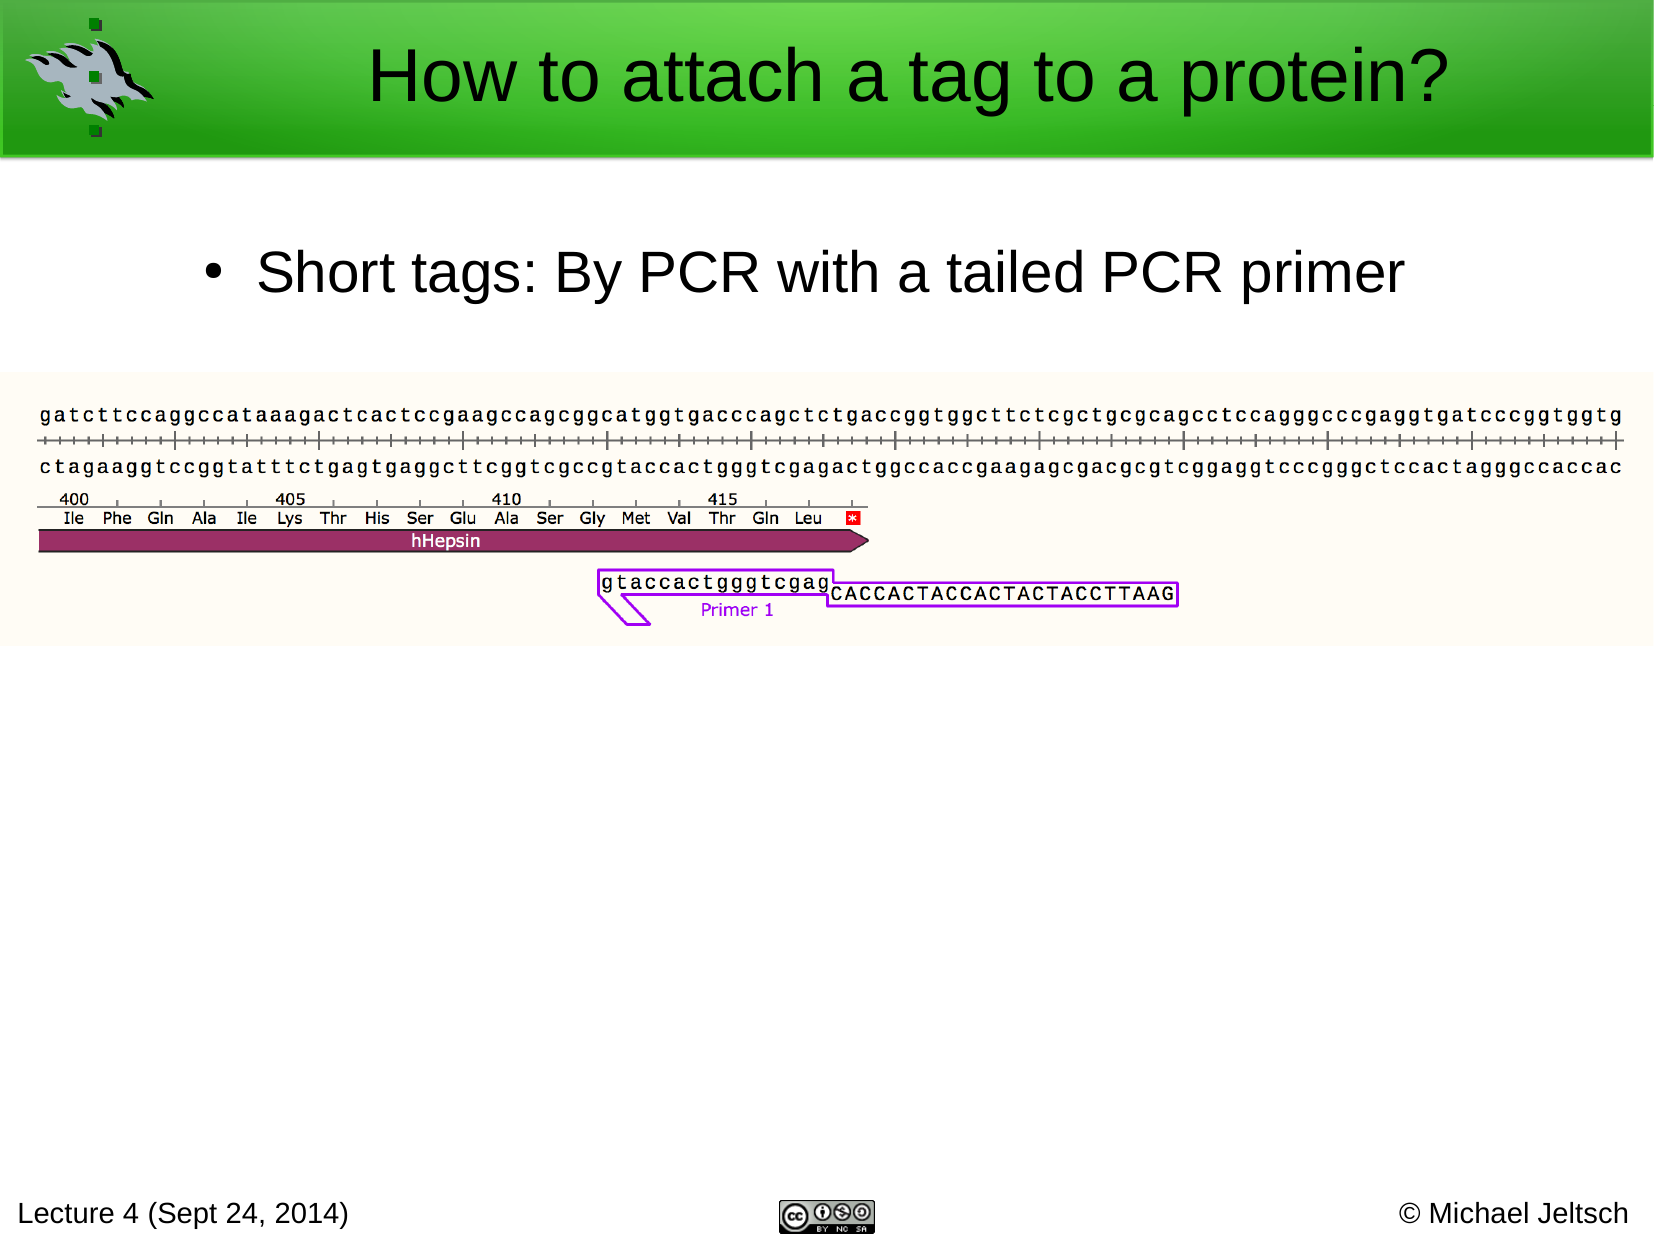

# How to attach a tag to a protein?
Short tags: By PCR with a tailed PCR primer